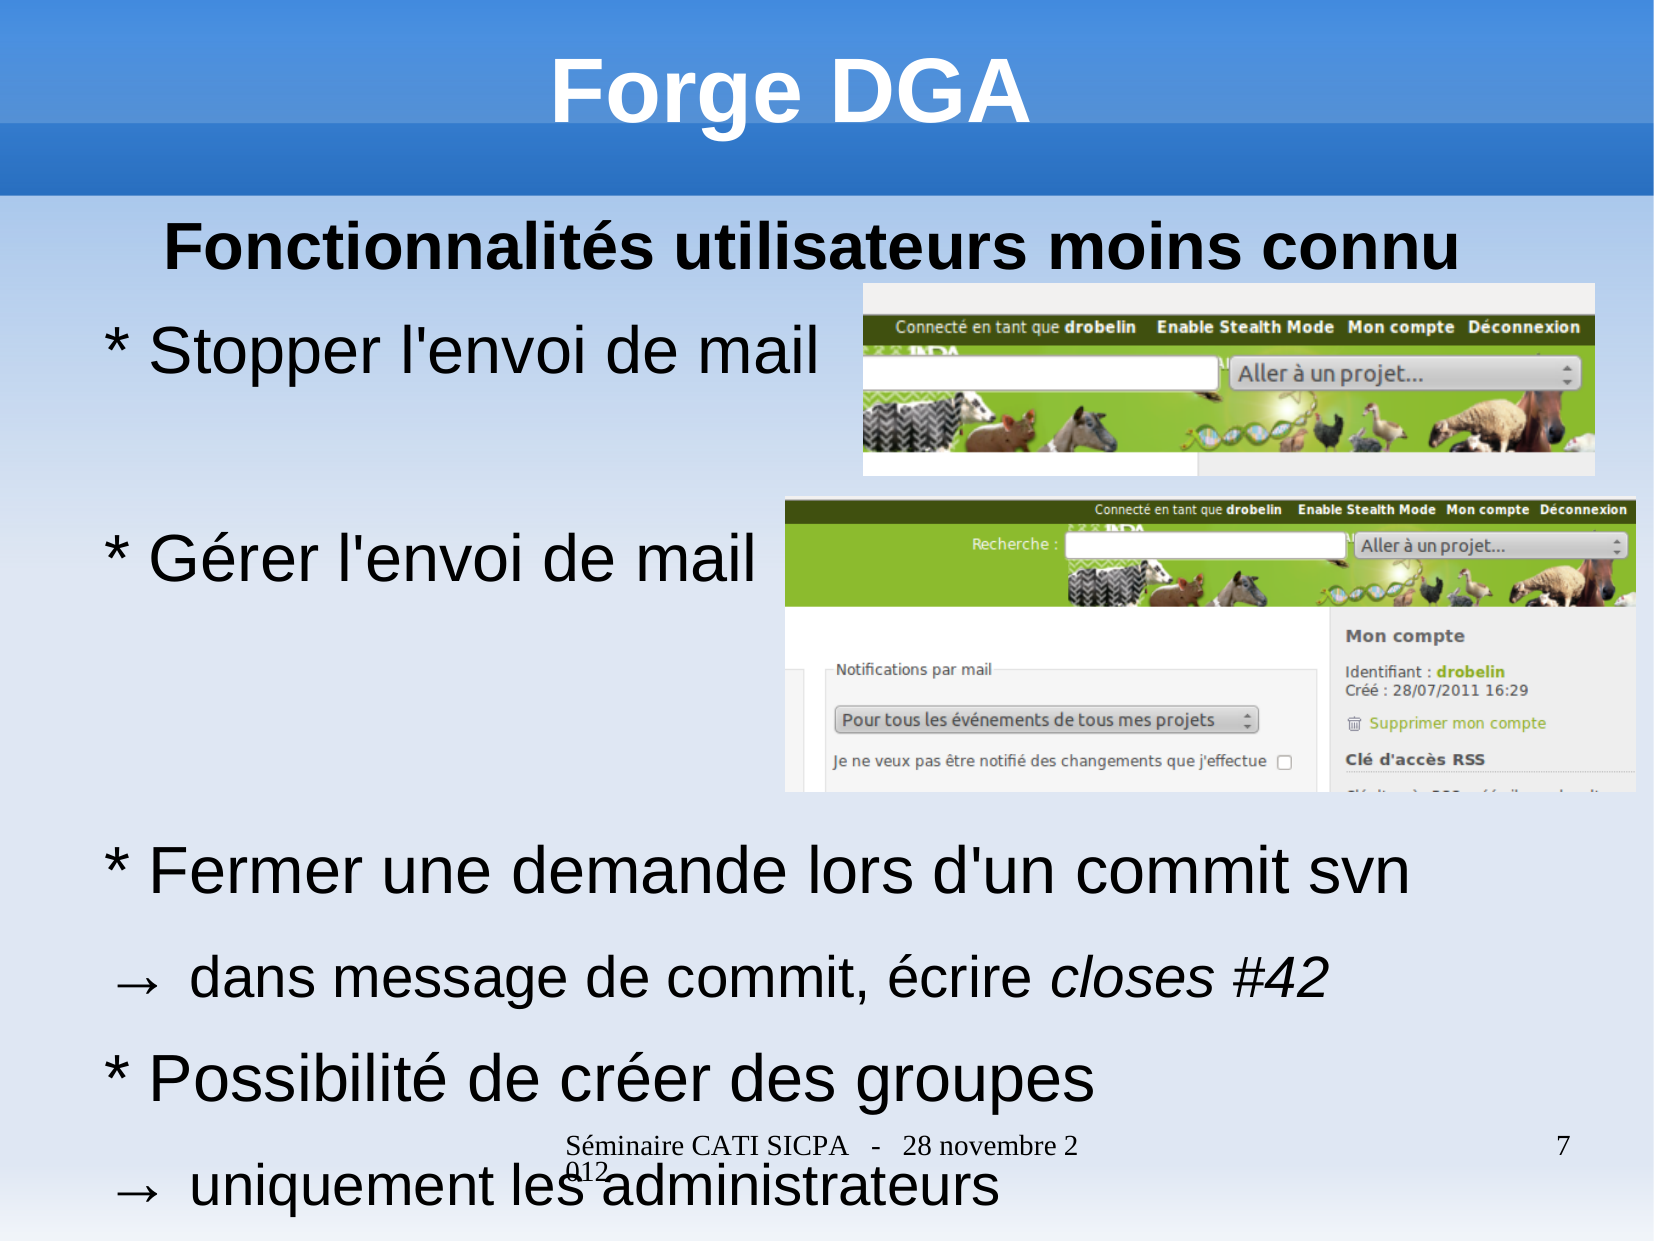

# Forge DGA
Fonctionnalités utilisateurs moins connu
* Stopper l'envoi de mail
* Gérer l'envoi de mail
* Fermer une demande lors d'un commit svn
→ dans message de commit, écrire closes #42
* Possibilité de créer des groupes
→ uniquement les administrateurs
Séminaire CATI SICPA - 28 novembre 2012
7